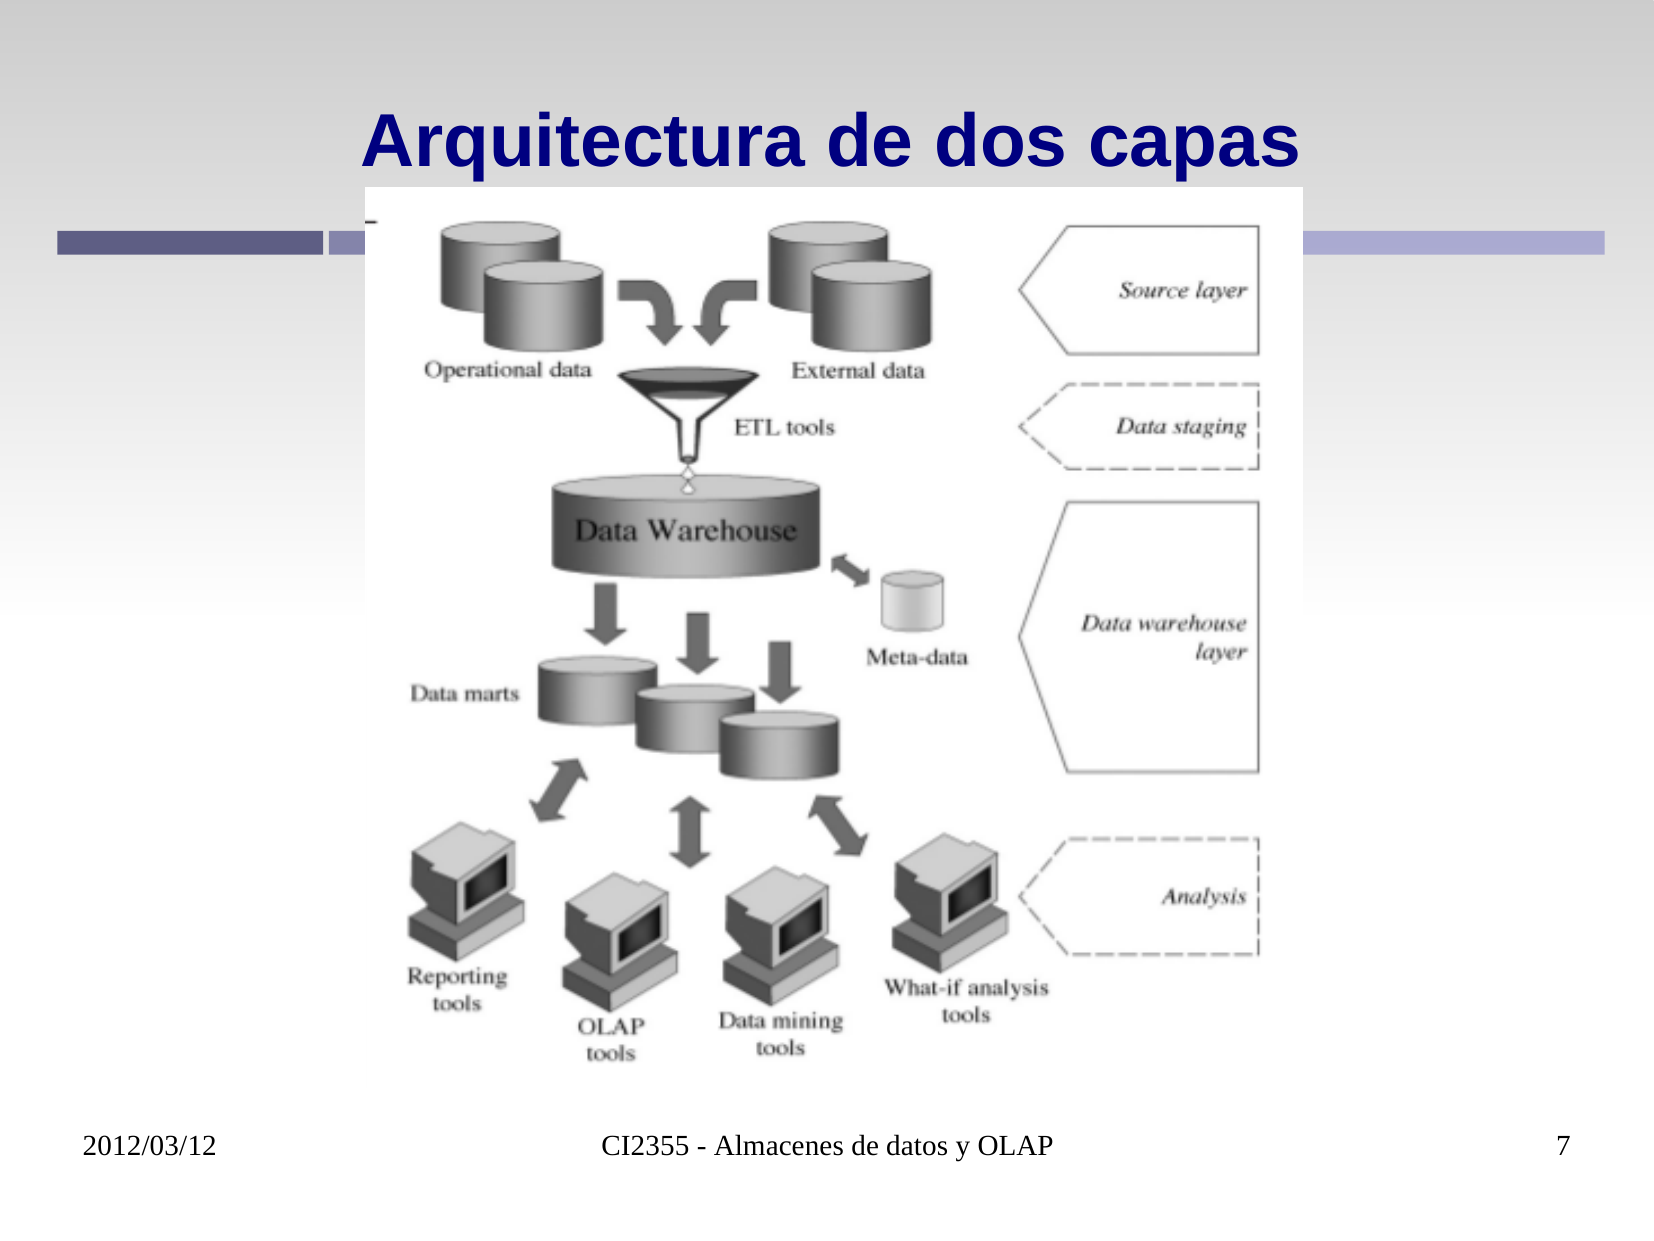

# Arquitectura de dos capas
2012/03/12
CI2355 - Almacenes de datos y OLAP
7